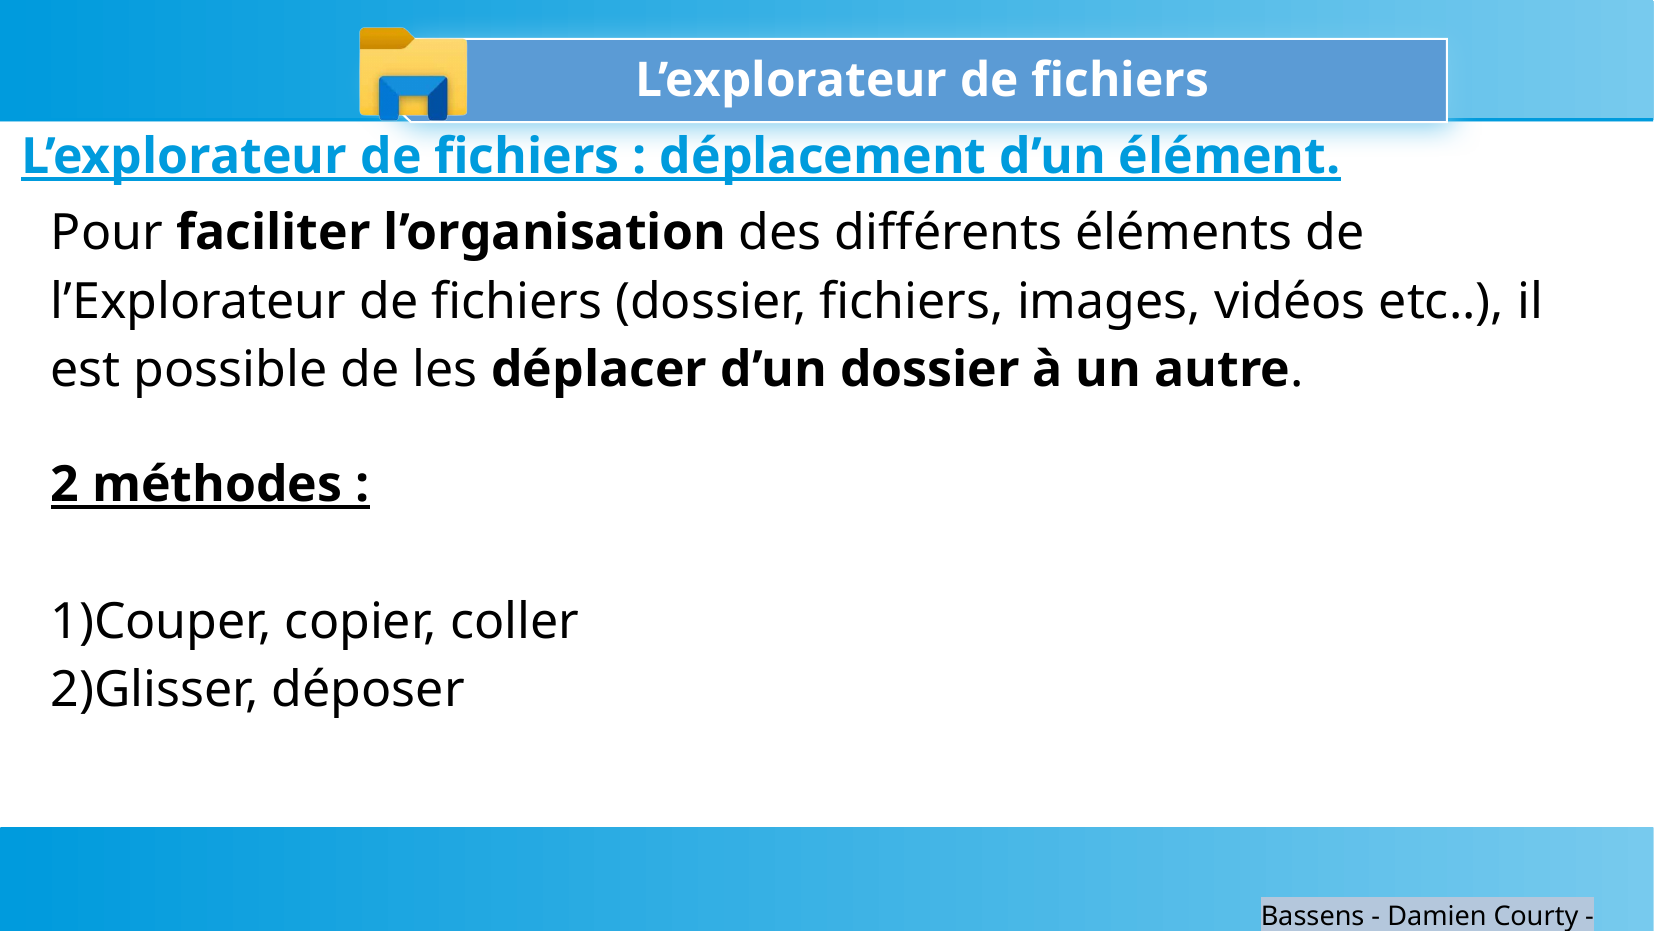

L’explorateur de fichiers
L’explorateur de fichiers : déplacement d’un élément.
Pour faciliter l’organisation des différents éléments de l’Explorateur de fichiers (dossier, fichiers, images, vidéos etc..), il est possible de les déplacer d’un dossier à un autre.
2 méthodes :
Couper, copier, coller
Glisser, déposer
Bassens - Damien Courty - 2024